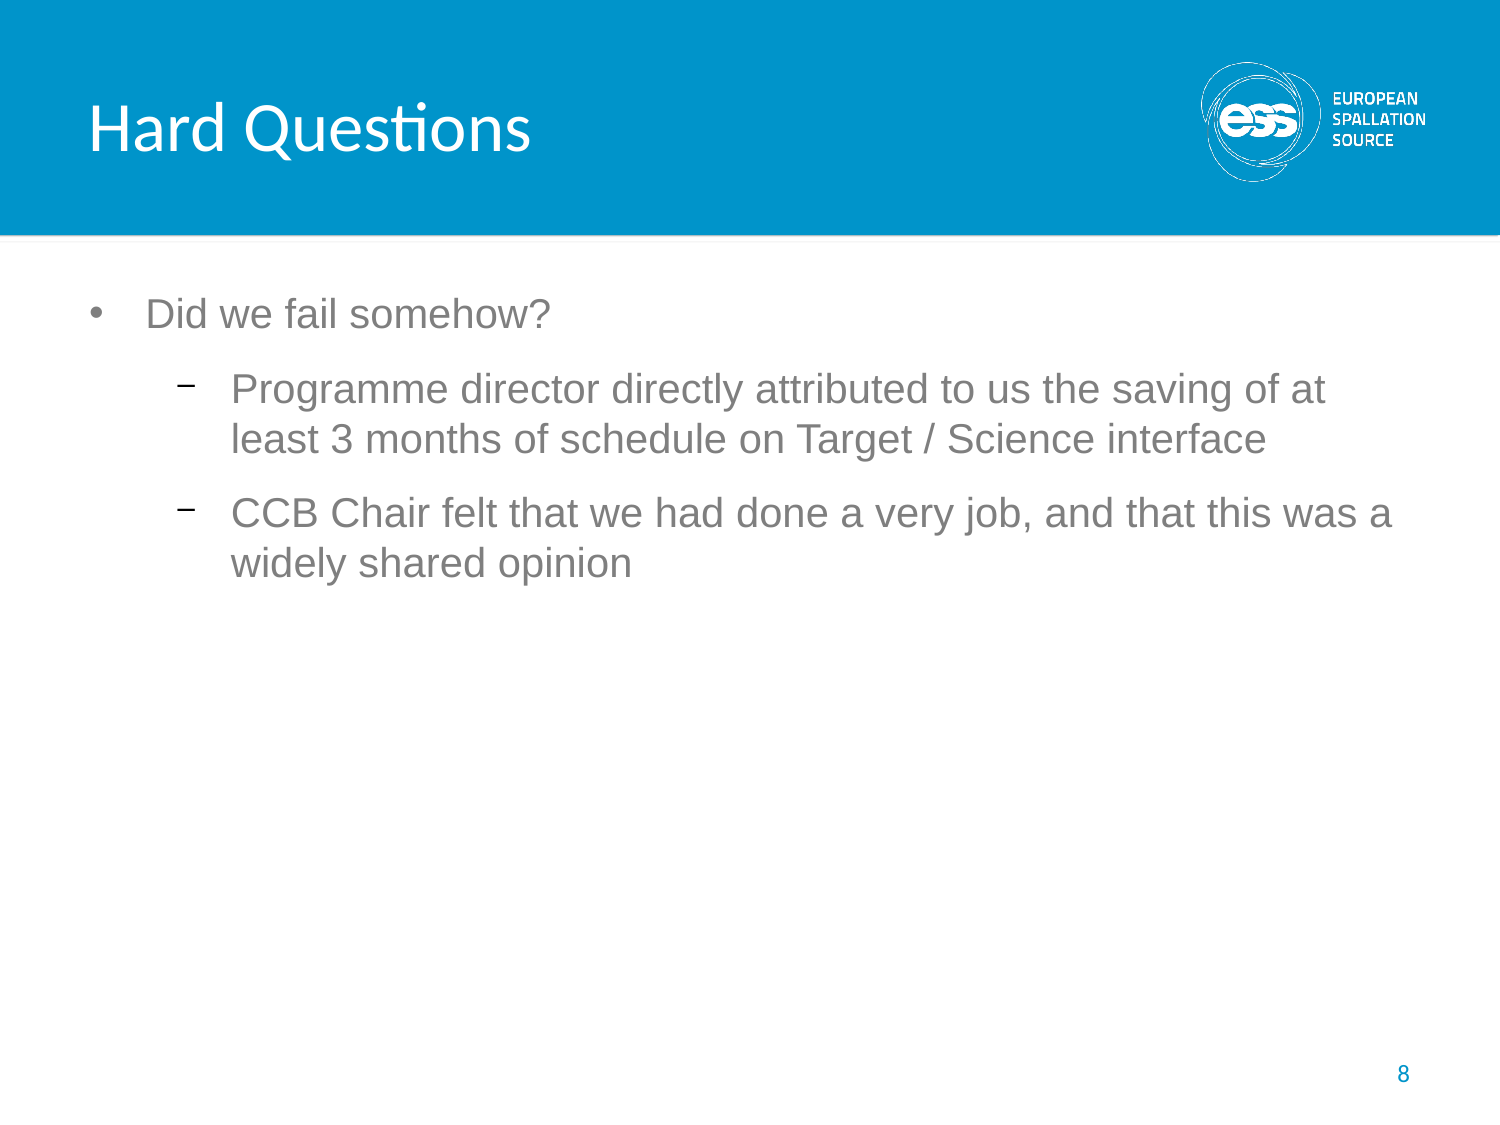

# Hard Questions
Did we fail somehow?
Programme director directly attributed to us the saving of at least 3 months of schedule on Target / Science interface
CCB Chair felt that we had done a very job, and that this was a widely shared opinion